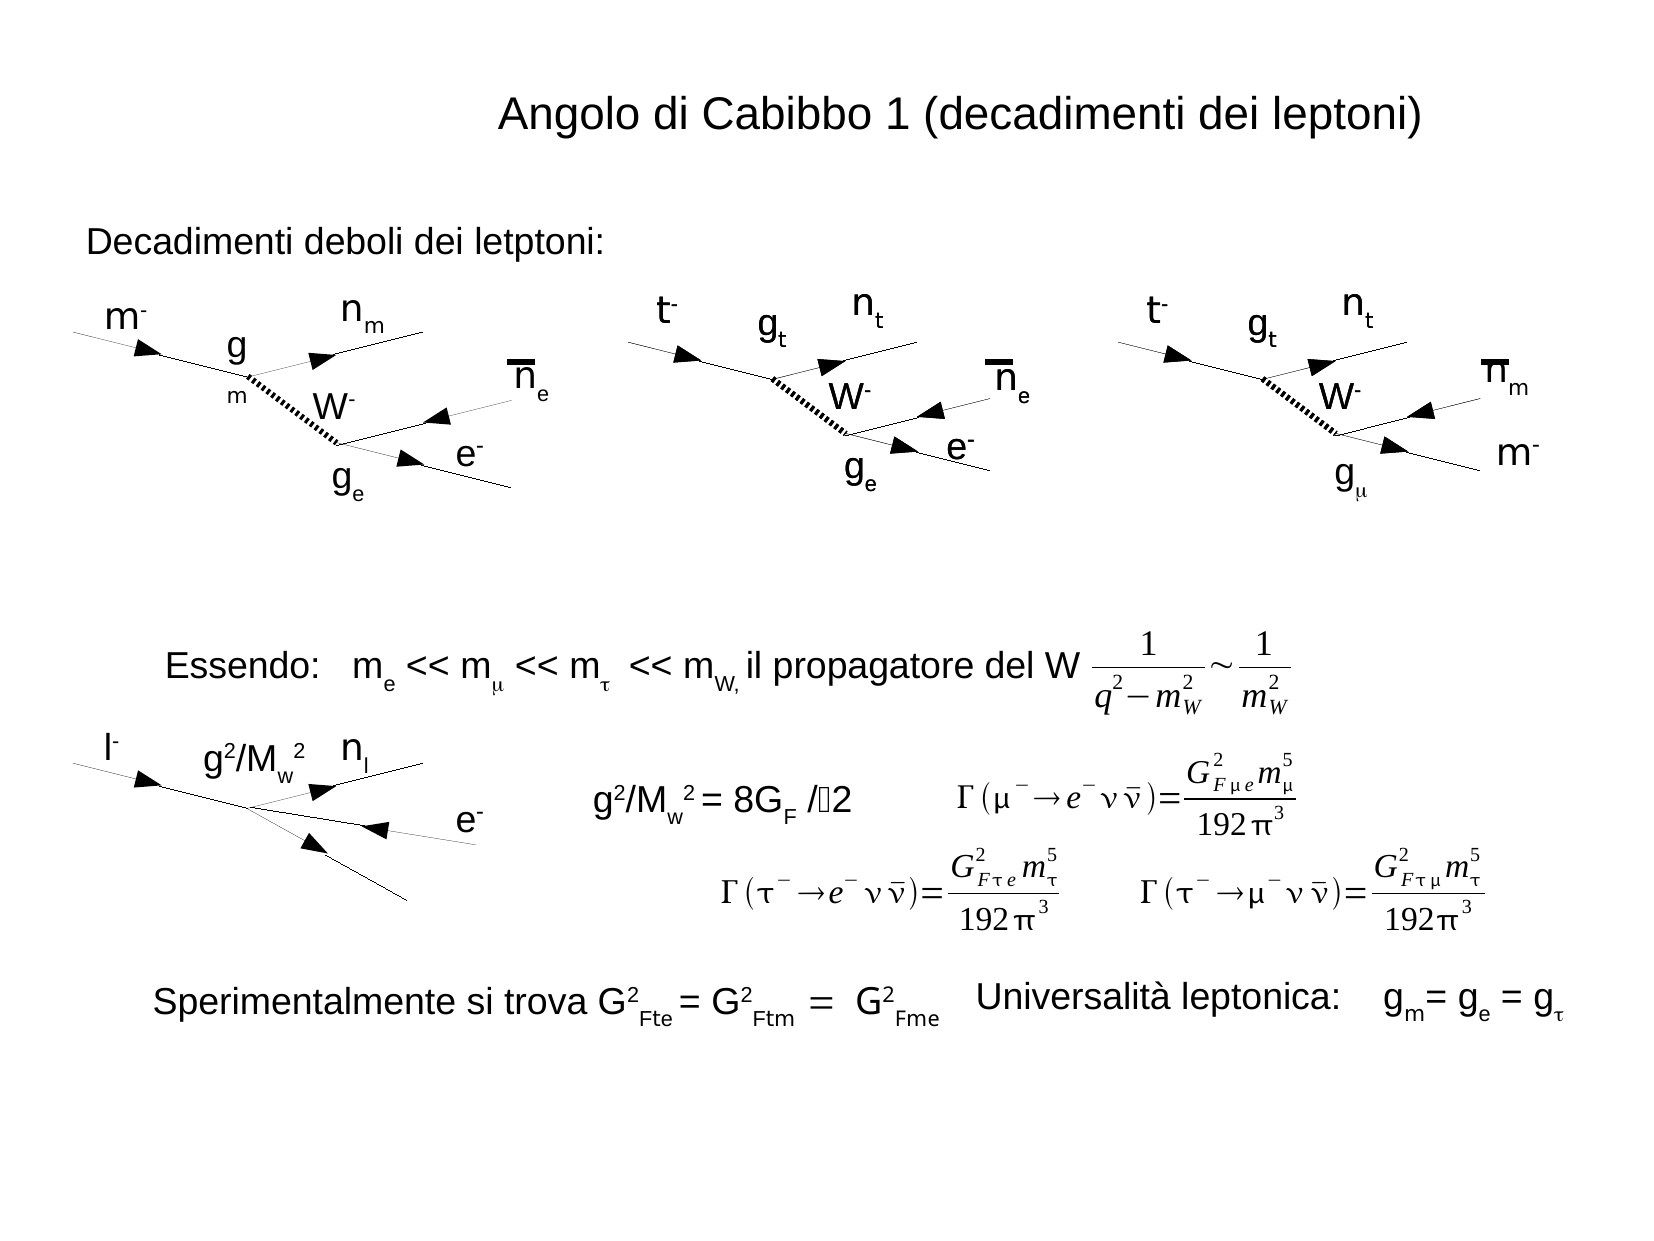

Angolo di Cabibbo 1 (decadimenti dei leptoni)
Decadimenti deboli dei letptoni:
t-
t-
nt
nt
t-
t-
nt
nt
m-
nm
gm
W-
e-
ge
gt
gt
gt
gt
ne
ne
ne
nm
W-
W-
W-
W-
e-
e-
m-
ge
ge
gm
Essendo: me << mm << mt << mW, il propagatore del W
l-
nl
g2/Mw2
g2/Mw2 = 8GF /2
e-
Sperimentalmente si trova G2Fte = G2Ftm = G2Fme
Universalità leptonica: gm= ge = gt